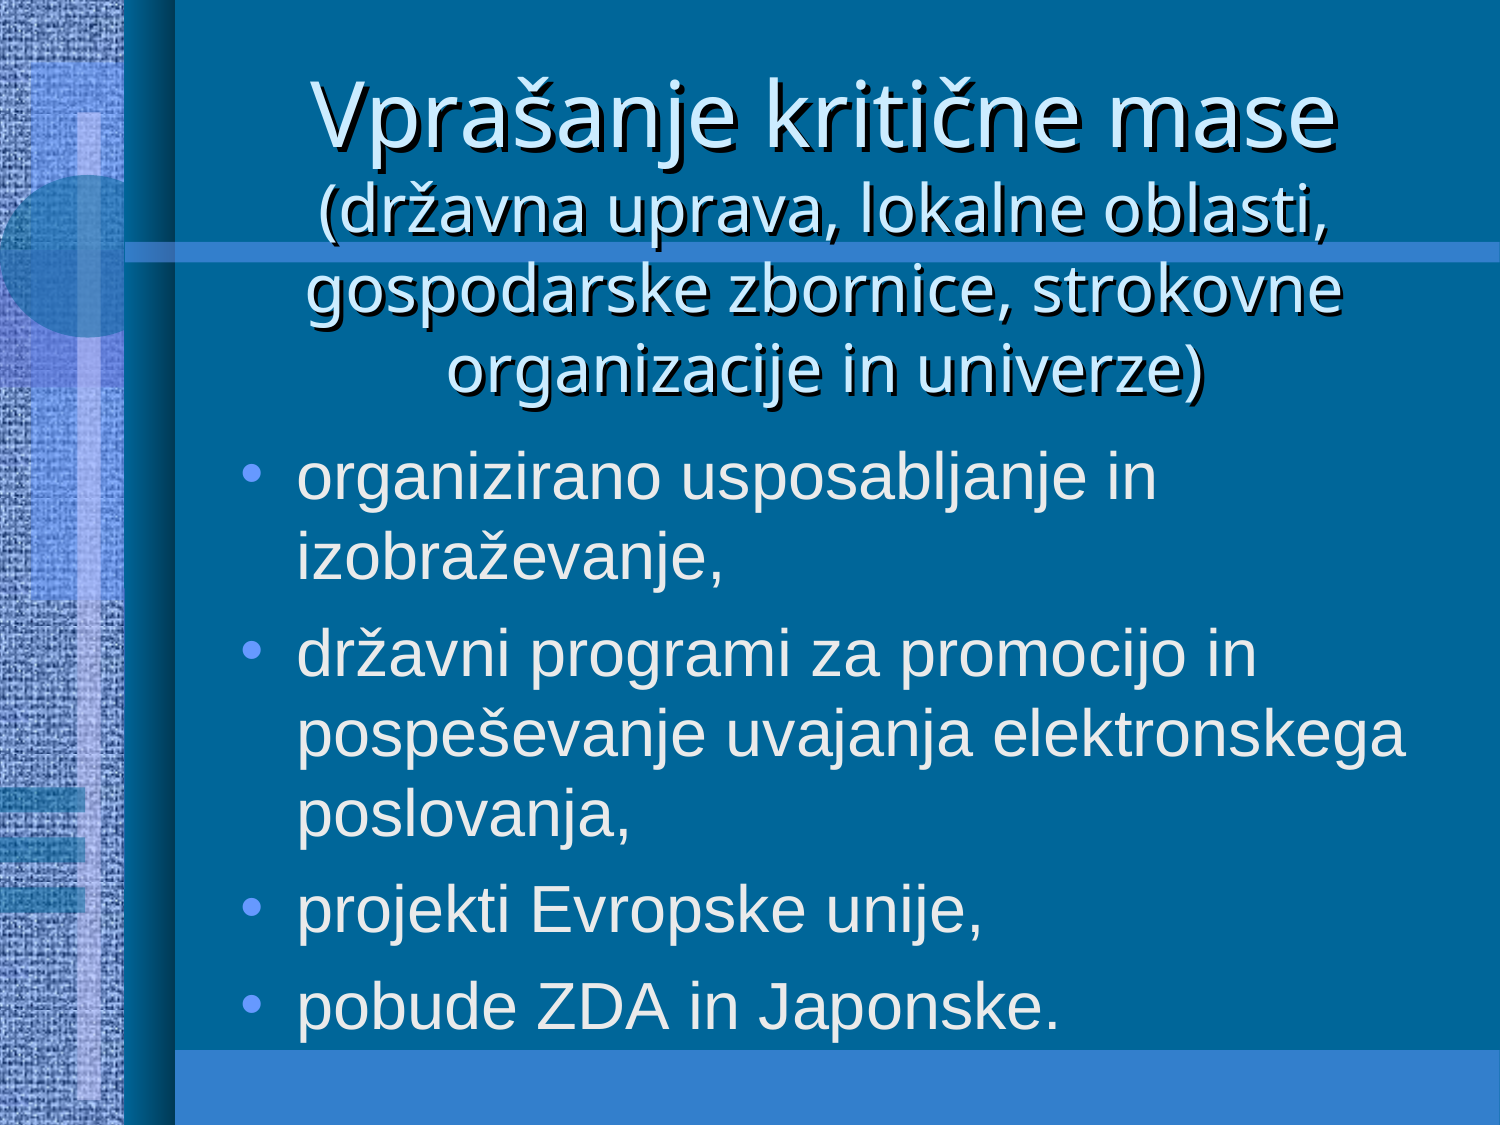

# Vprašanje kritične mase (državna uprava, lokalne oblasti, gospodarske zbornice, strokovne organizacije in univerze)
organizirano usposabljanje in izobraževanje,
državni programi za promocijo in pospeševanje uvajanja elektronskega poslovanja,
projekti Evropske unije,
pobude ZDA in Japonske.